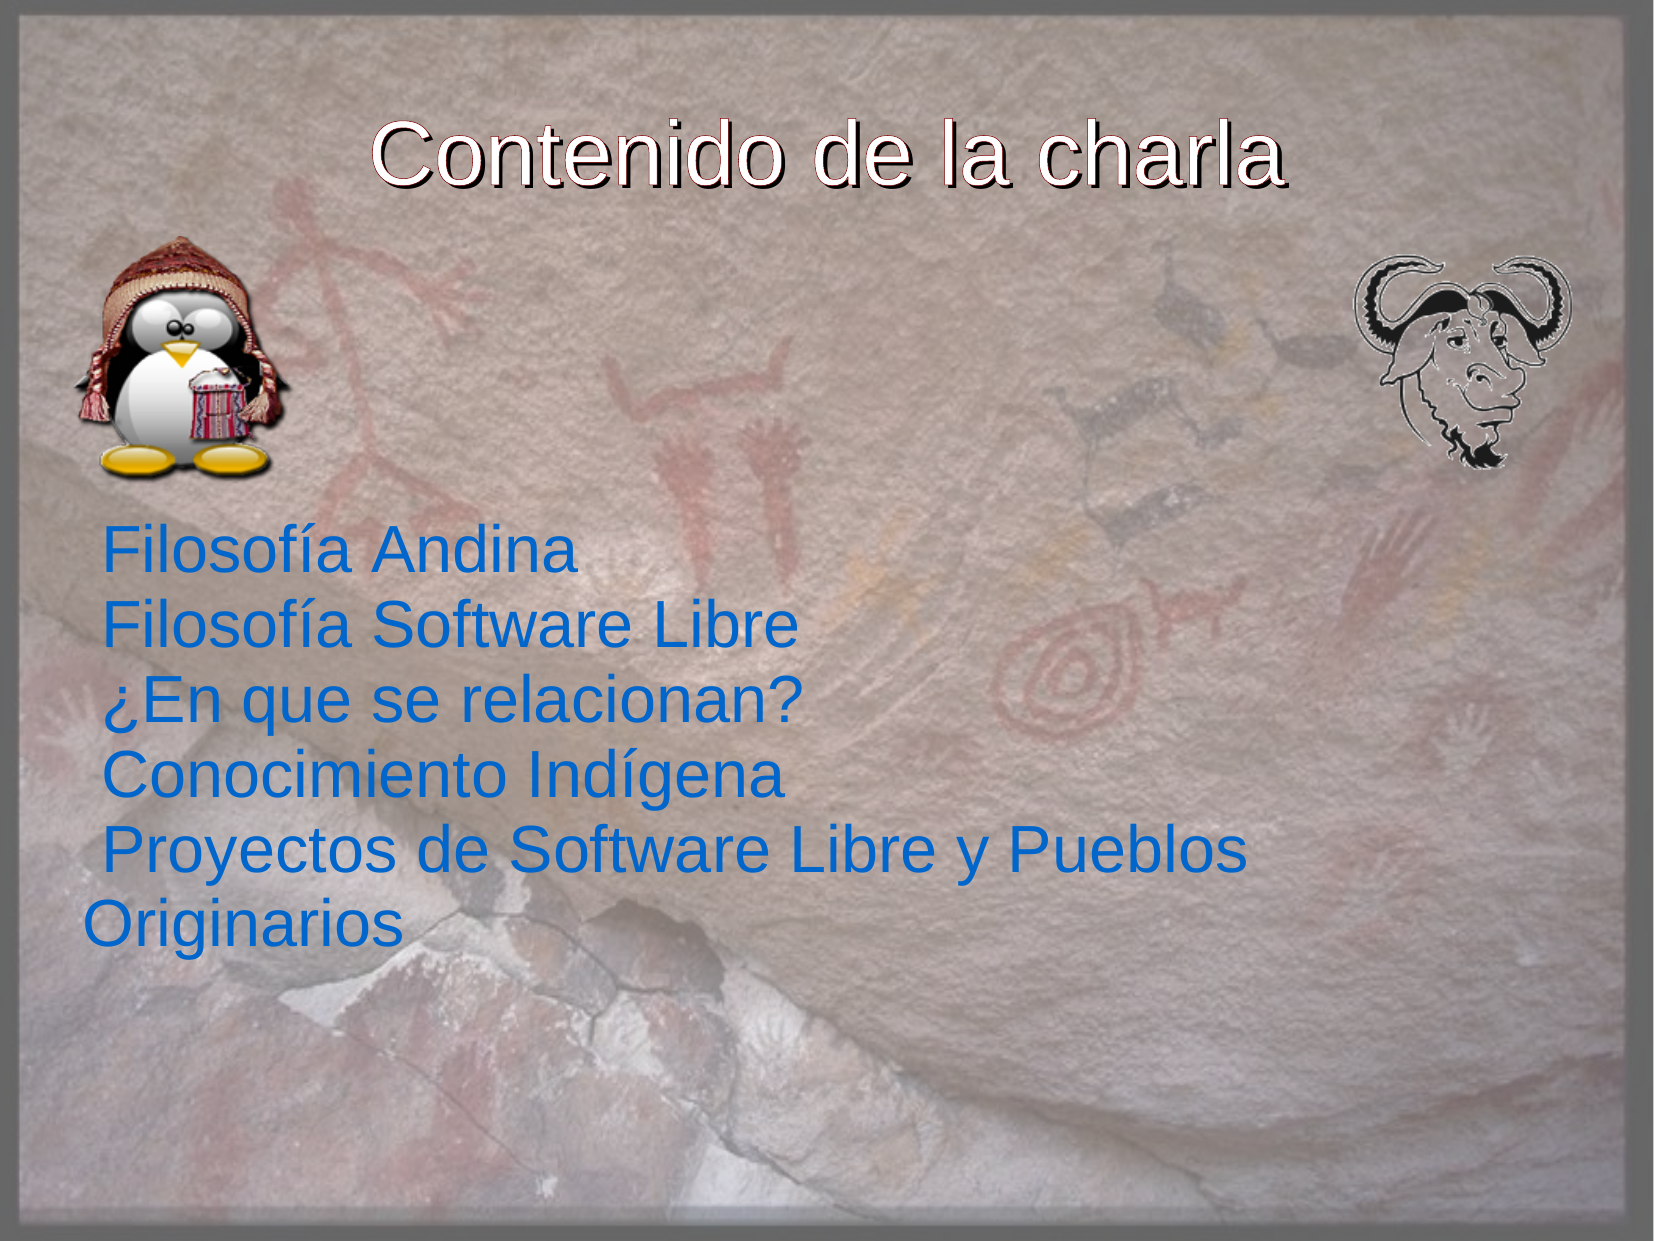

# Contenido de la charla
 Filosofía Andina
 Filosofía Software Libre
 ¿En que se relacionan?
 Conocimiento Indígena
 Proyectos de Software Libre y Pueblos Originarios